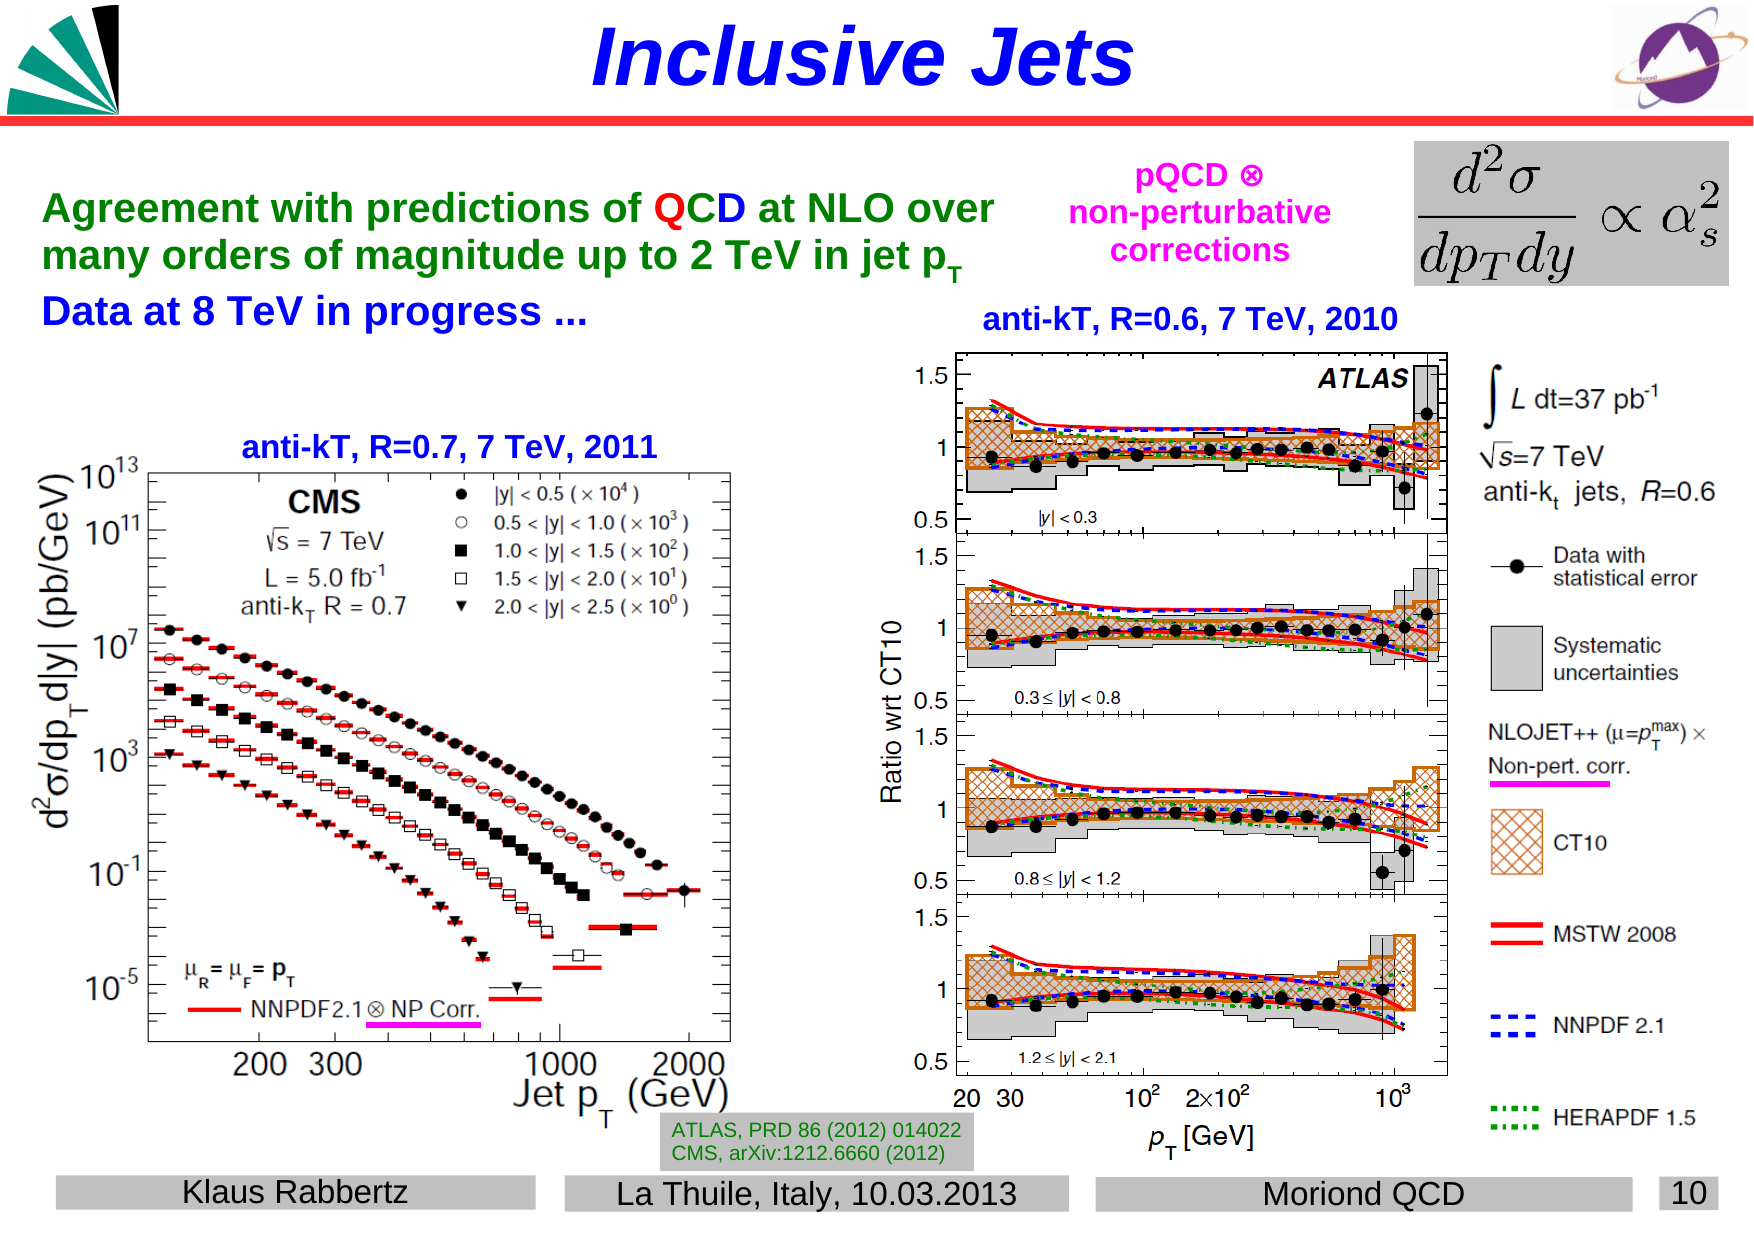

# Inclusive Jets
pQCD ⊗
non-perturbative
corrections
Agreement with predictions of QCD at NLO over
many orders of magnitude up to 2 TeV in jet pT
Data at 8 TeV in progress ...
anti-kT, R=0.6, 7 TeV, 2010
anti-kT, R=0.7, 7 TeV, 2011
ATLAS, PRD 86 (2012) 014022
CMS, arXiv:1212.6660 (2012)